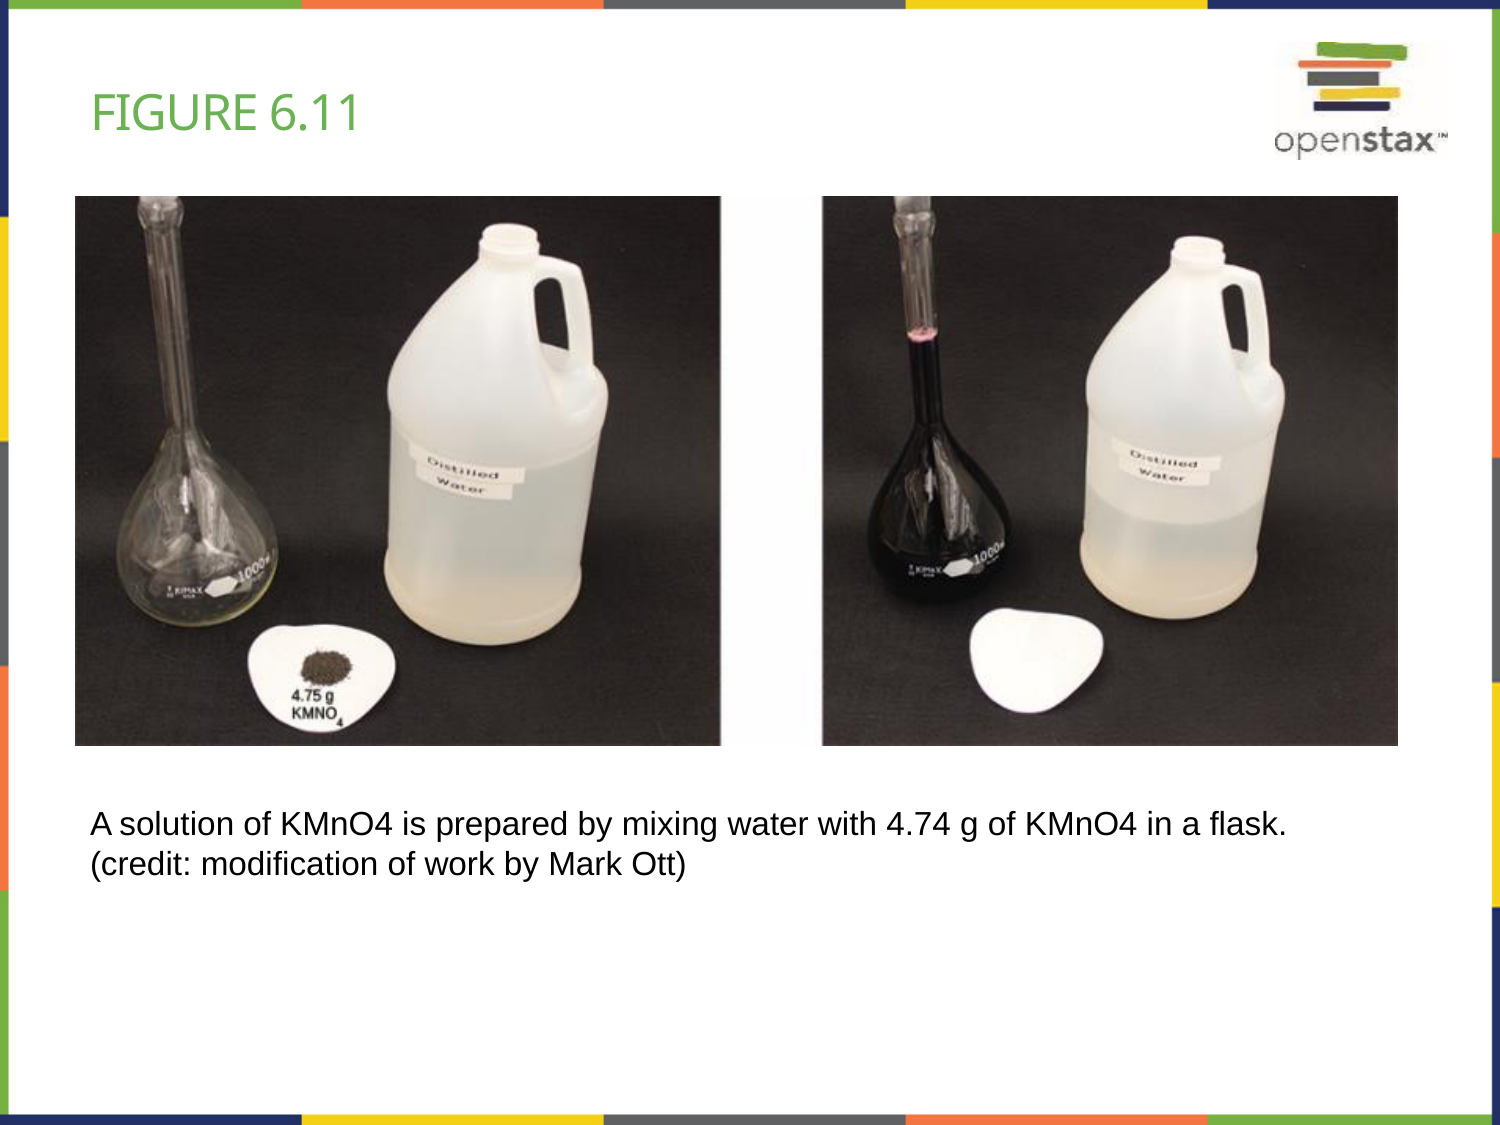

# Figure 6.11
A solution of KMnO4 is prepared by mixing water with 4.74 g of KMnO4 in a flask. (credit: modification of work by Mark Ott)